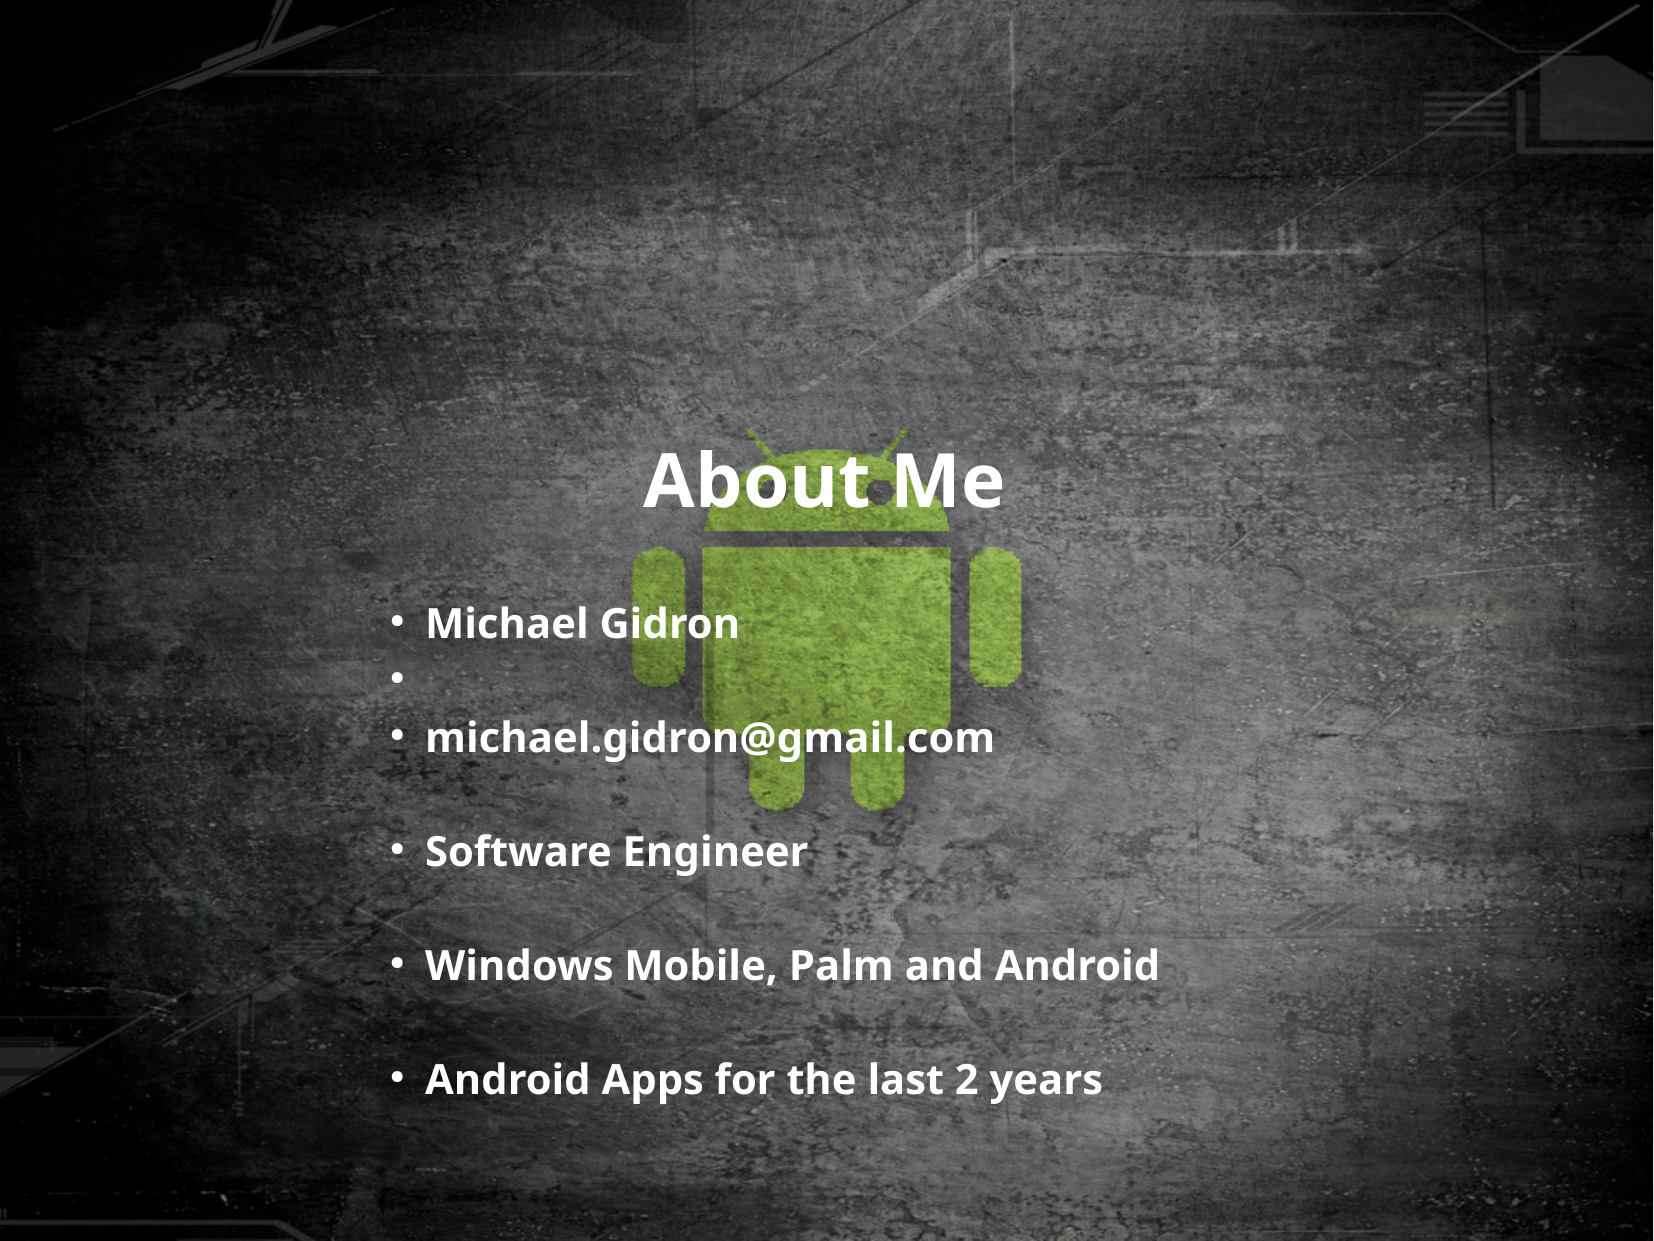

About Me
Michael Gidron
michael.gidron@gmail.com
Software Engineer
Windows Mobile, Palm and Android
Android Apps for the last 2 years